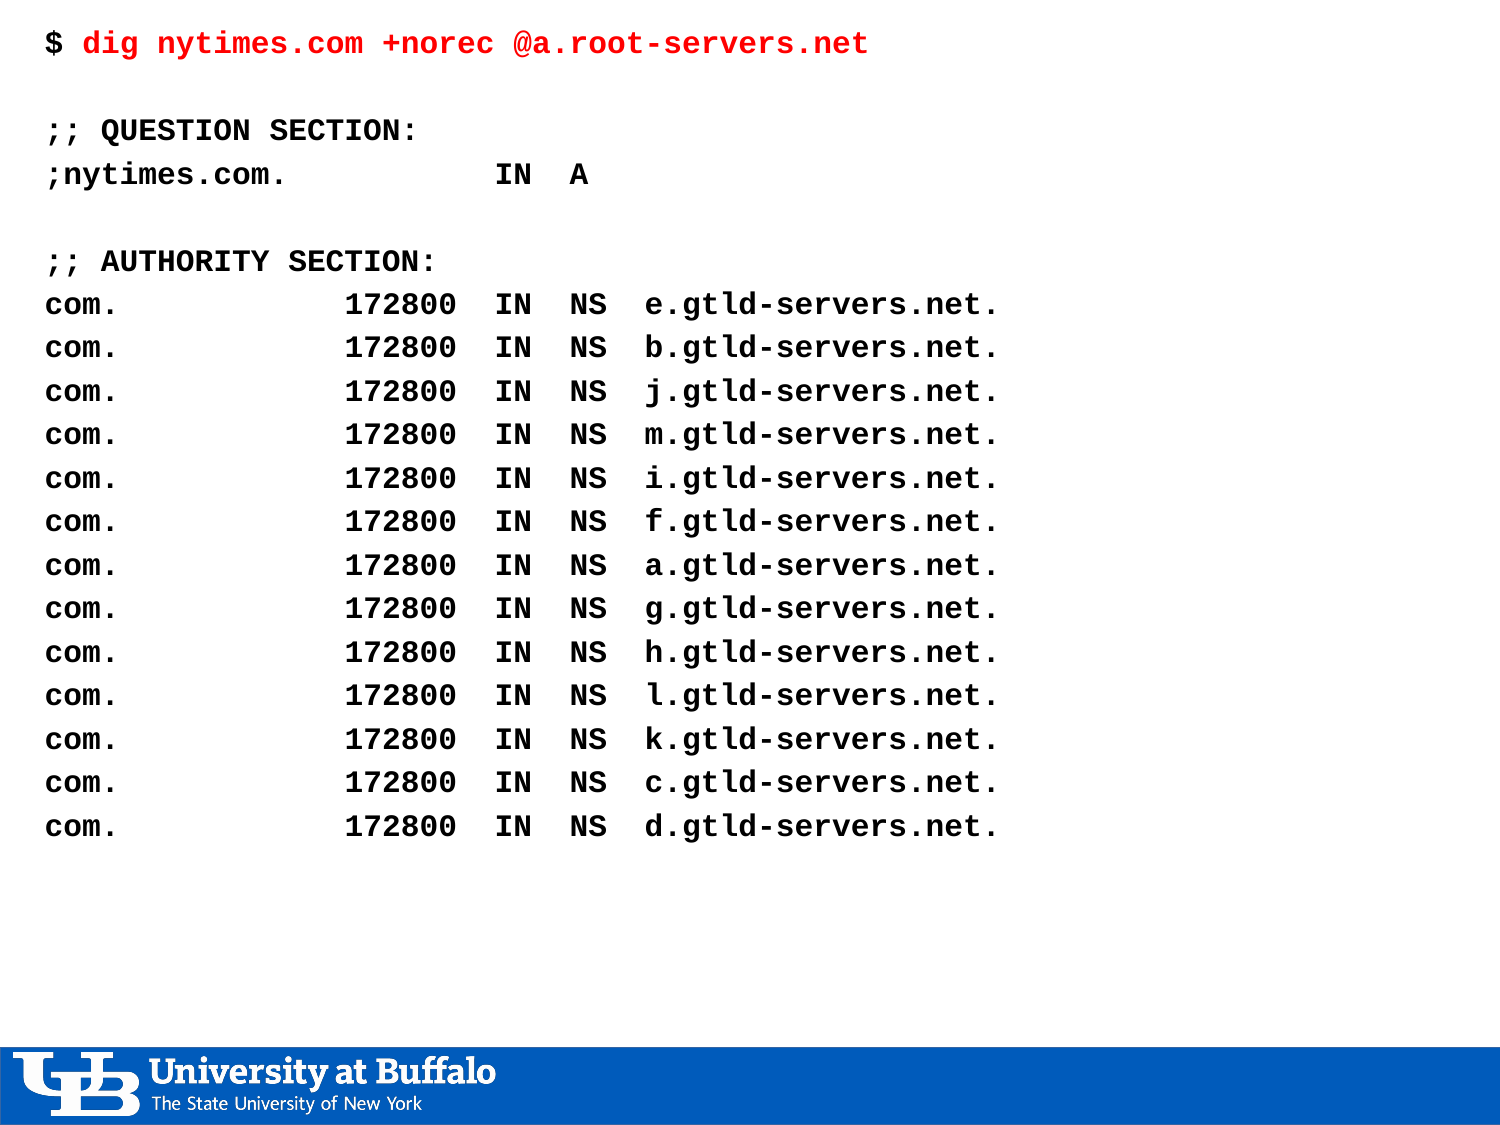

$ dig nytimes.com +norec @a.root-servers.net
;; QUESTION SECTION:
;nytimes.com.			IN	A
;; AUTHORITY SECTION:
com.			172800	IN	NS	e.gtld-servers.net.
com.			172800	IN	NS	b.gtld-servers.net.
com.			172800	IN	NS	j.gtld-servers.net.
com.			172800	IN	NS	m.gtld-servers.net.
com.			172800	IN	NS	i.gtld-servers.net.
com.			172800	IN	NS	f.gtld-servers.net.
com.			172800	IN	NS	a.gtld-servers.net.
com.			172800	IN	NS	g.gtld-servers.net.
com.			172800	IN	NS	h.gtld-servers.net.
com.			172800	IN	NS	l.gtld-servers.net.
com.			172800	IN	NS	k.gtld-servers.net.
com.			172800	IN	NS	c.gtld-servers.net.
com.			172800	IN	NS	d.gtld-servers.net.